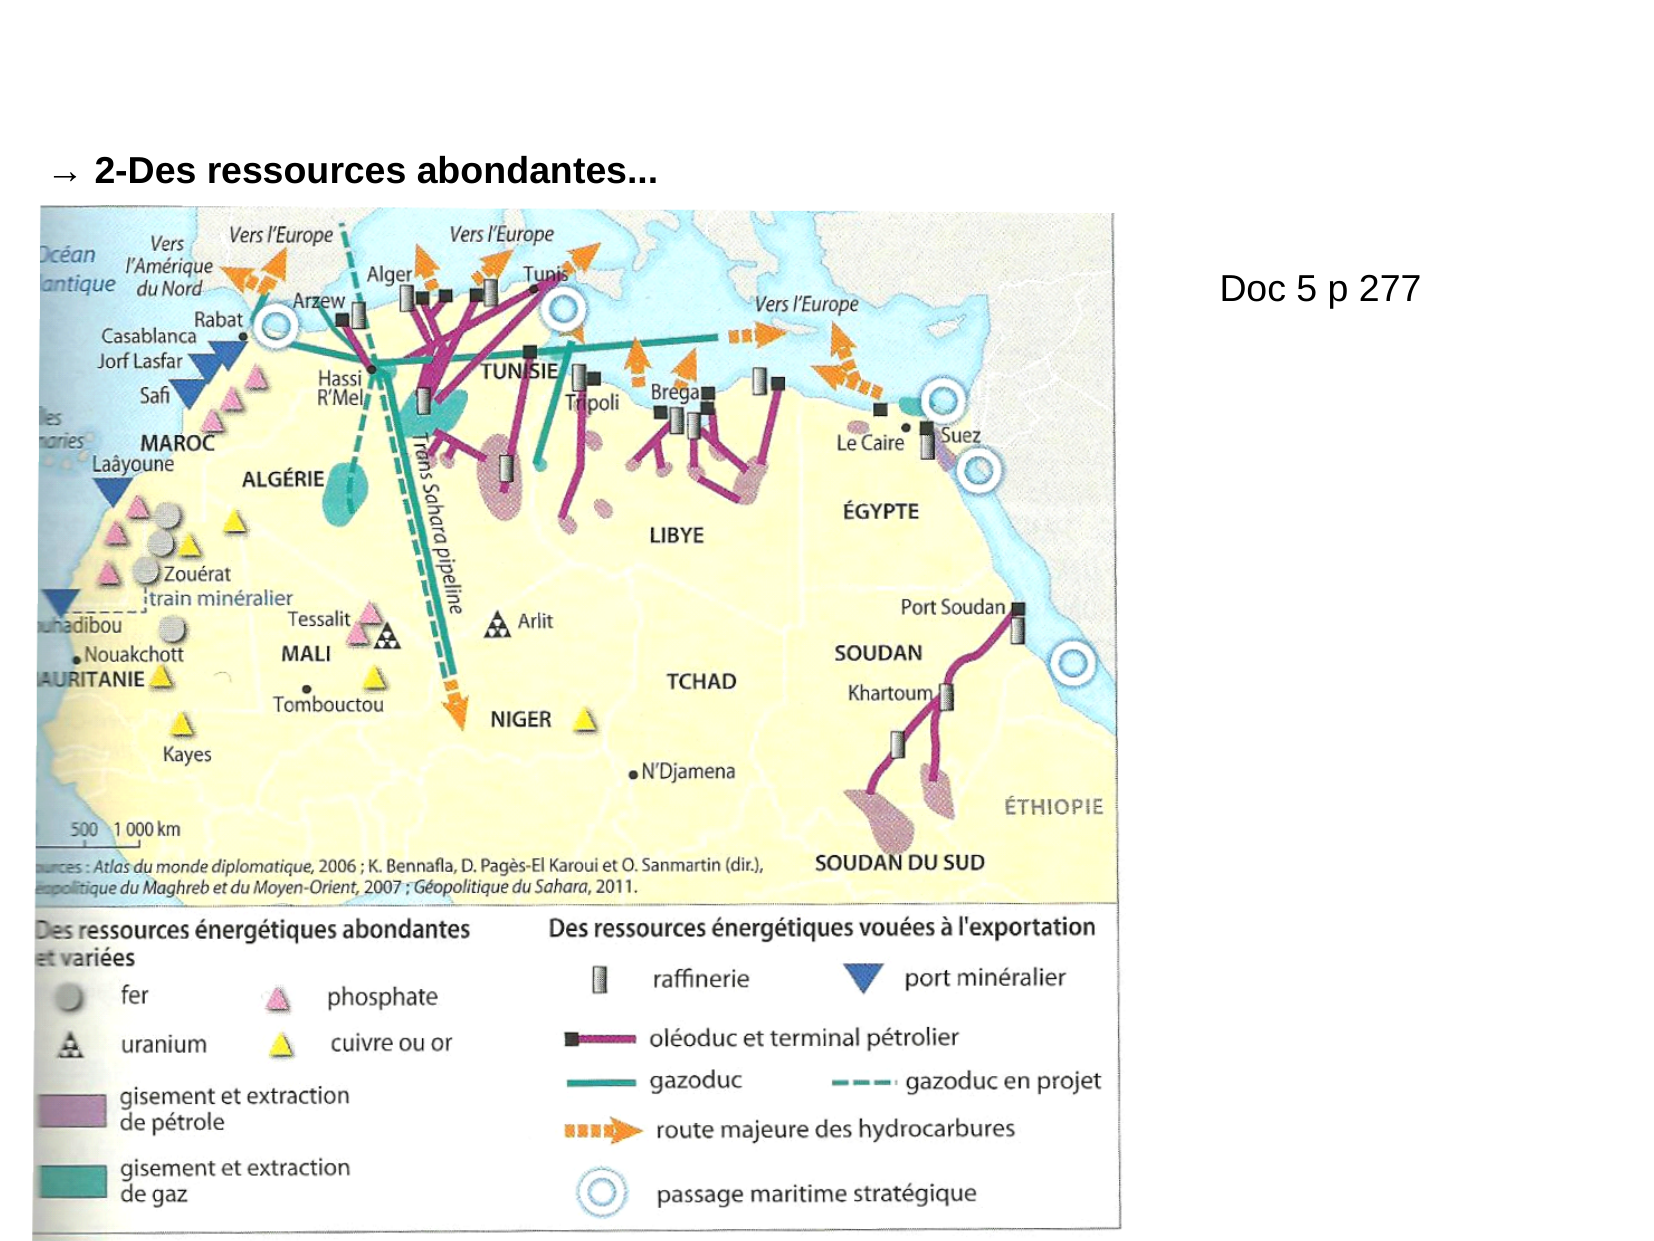

→ 2-Des ressources abondantes...
Doc 5 p 277